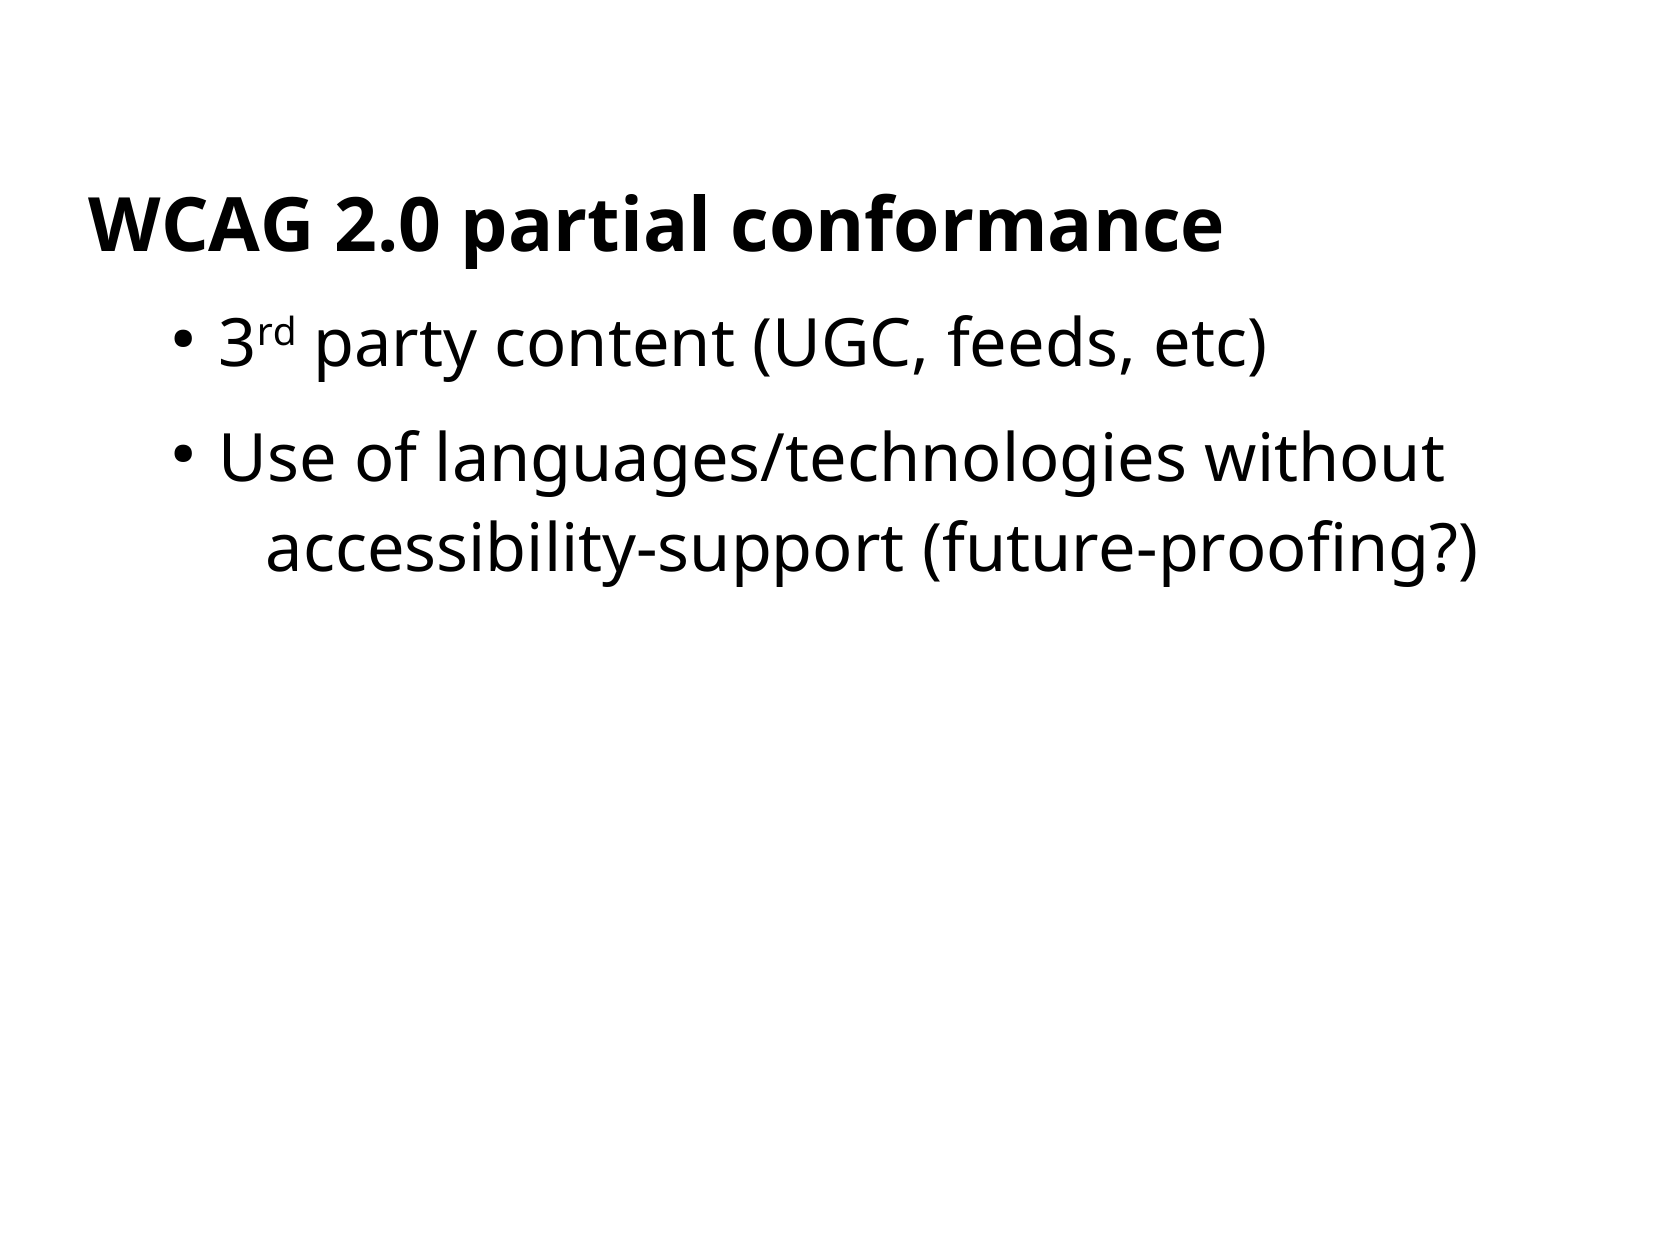

# WCAG 2.0 partial conformance
3rd party content (UGC, feeds, etc)
Use of languages/technologies without accessibility-support (future-proofing?)